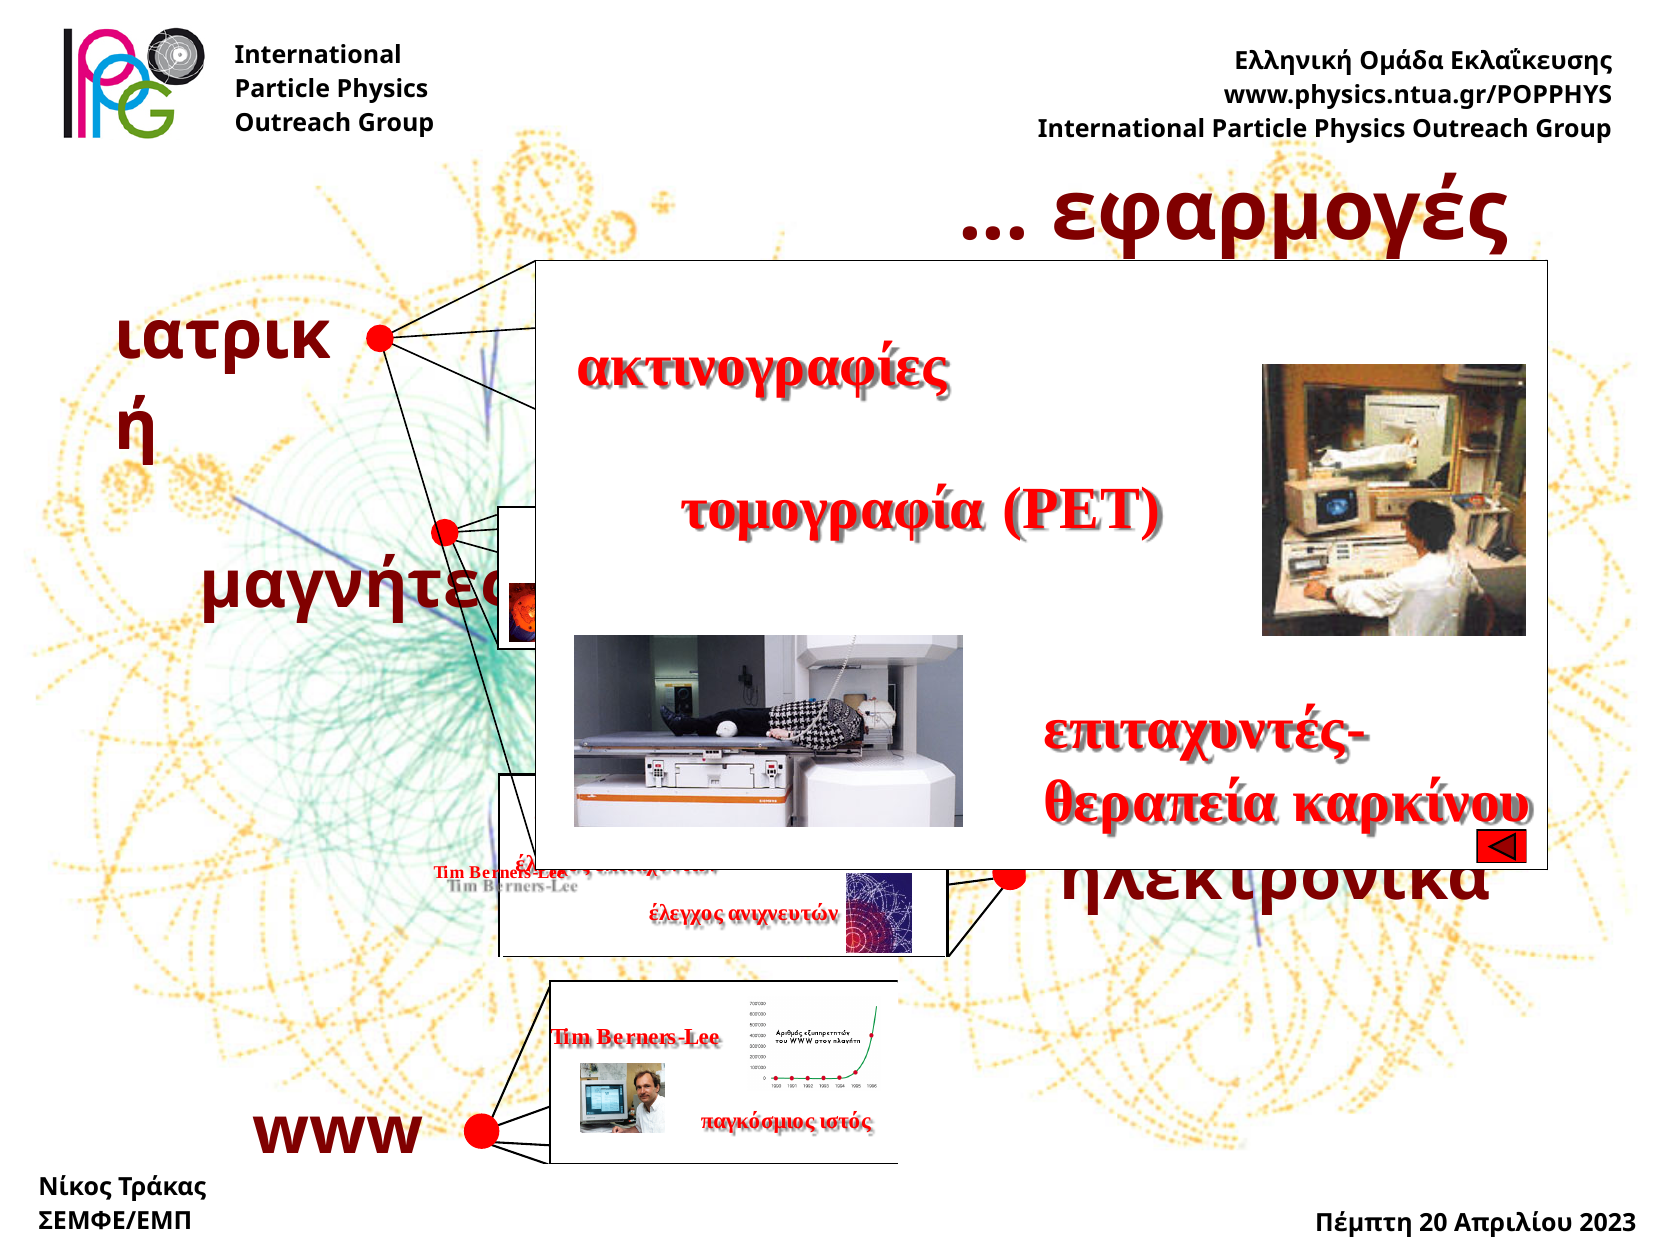

... εφαρμογές
ιατρική
ιατρική
μαγνήτες
ηλεκτρονικά
www